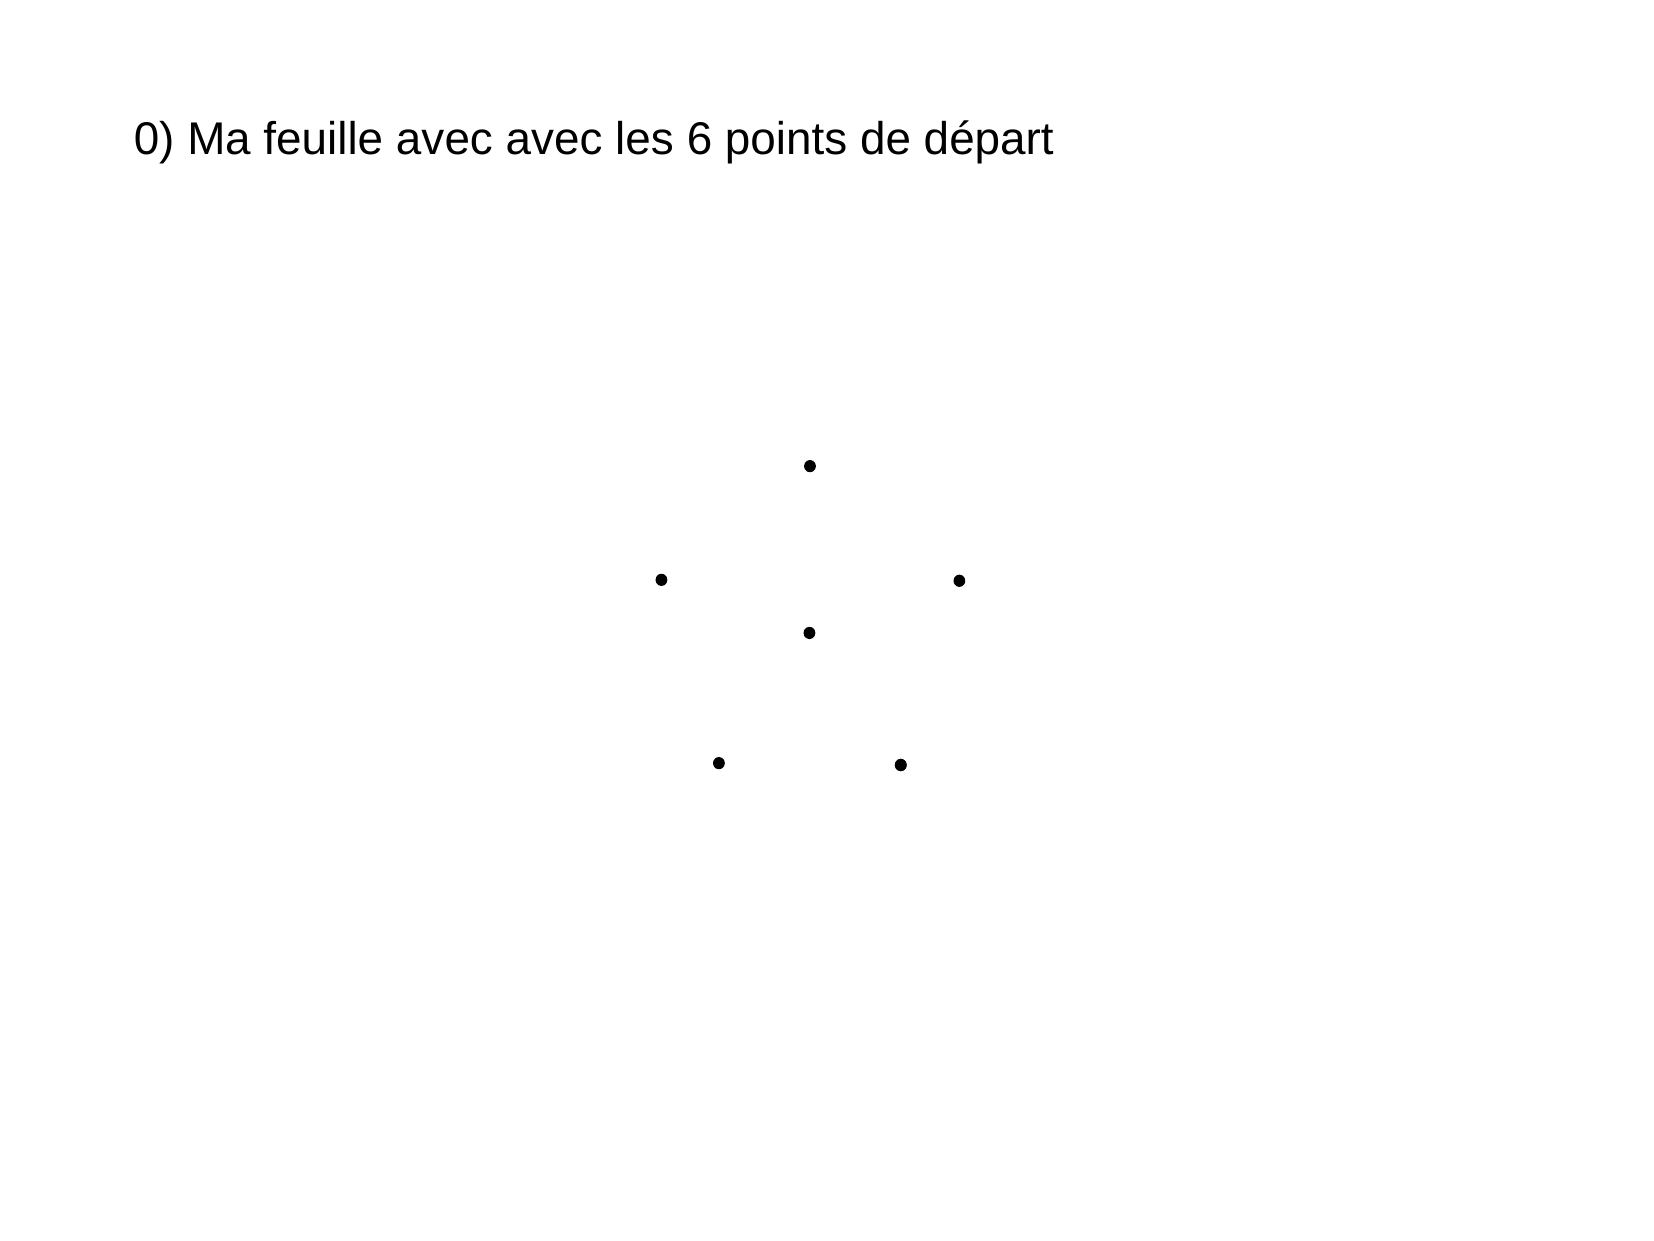

0) Ma feuille avec avec les 6 points de départ